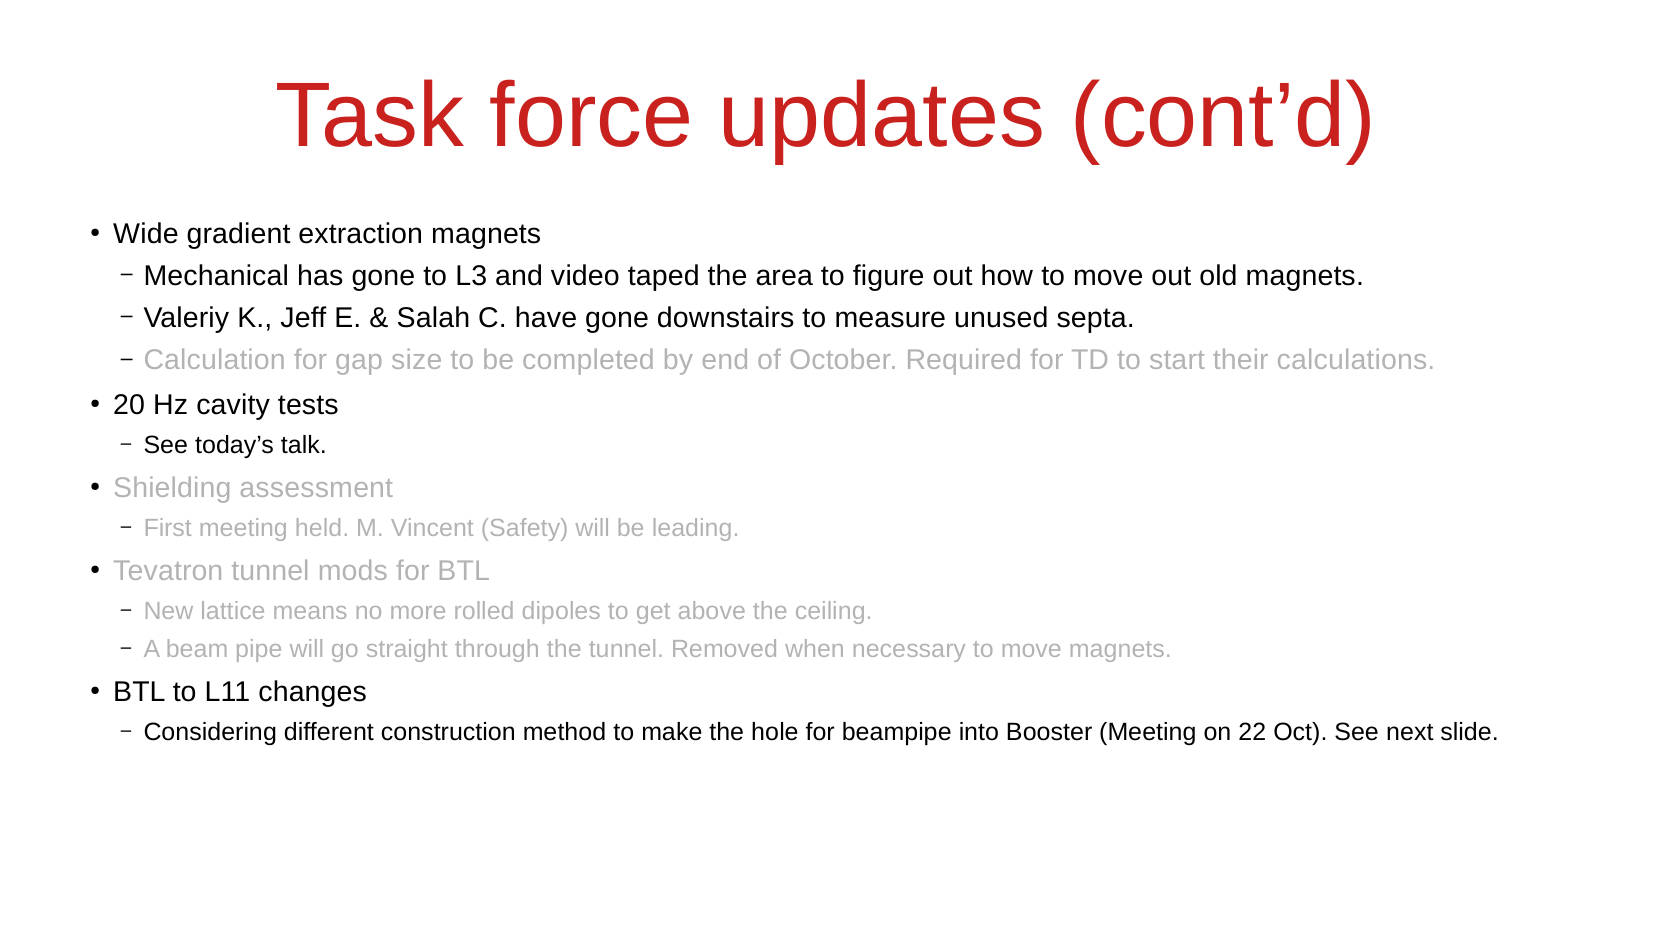

# Task force updates (cont’d)
Wide gradient extraction magnets
Mechanical has gone to L3 and video taped the area to figure out how to move out old magnets.
Valeriy K., Jeff E. & Salah C. have gone downstairs to measure unused septa.
Calculation for gap size to be completed by end of October. Required for TD to start their calculations.
20 Hz cavity tests
See today’s talk.
Shielding assessment
First meeting held. M. Vincent (Safety) will be leading.
Tevatron tunnel mods for BTL
New lattice means no more rolled dipoles to get above the ceiling.
A beam pipe will go straight through the tunnel. Removed when necessary to move magnets.
BTL to L11 changes
Considering different construction method to make the hole for beampipe into Booster (Meeting on 22 Oct). See next slide.